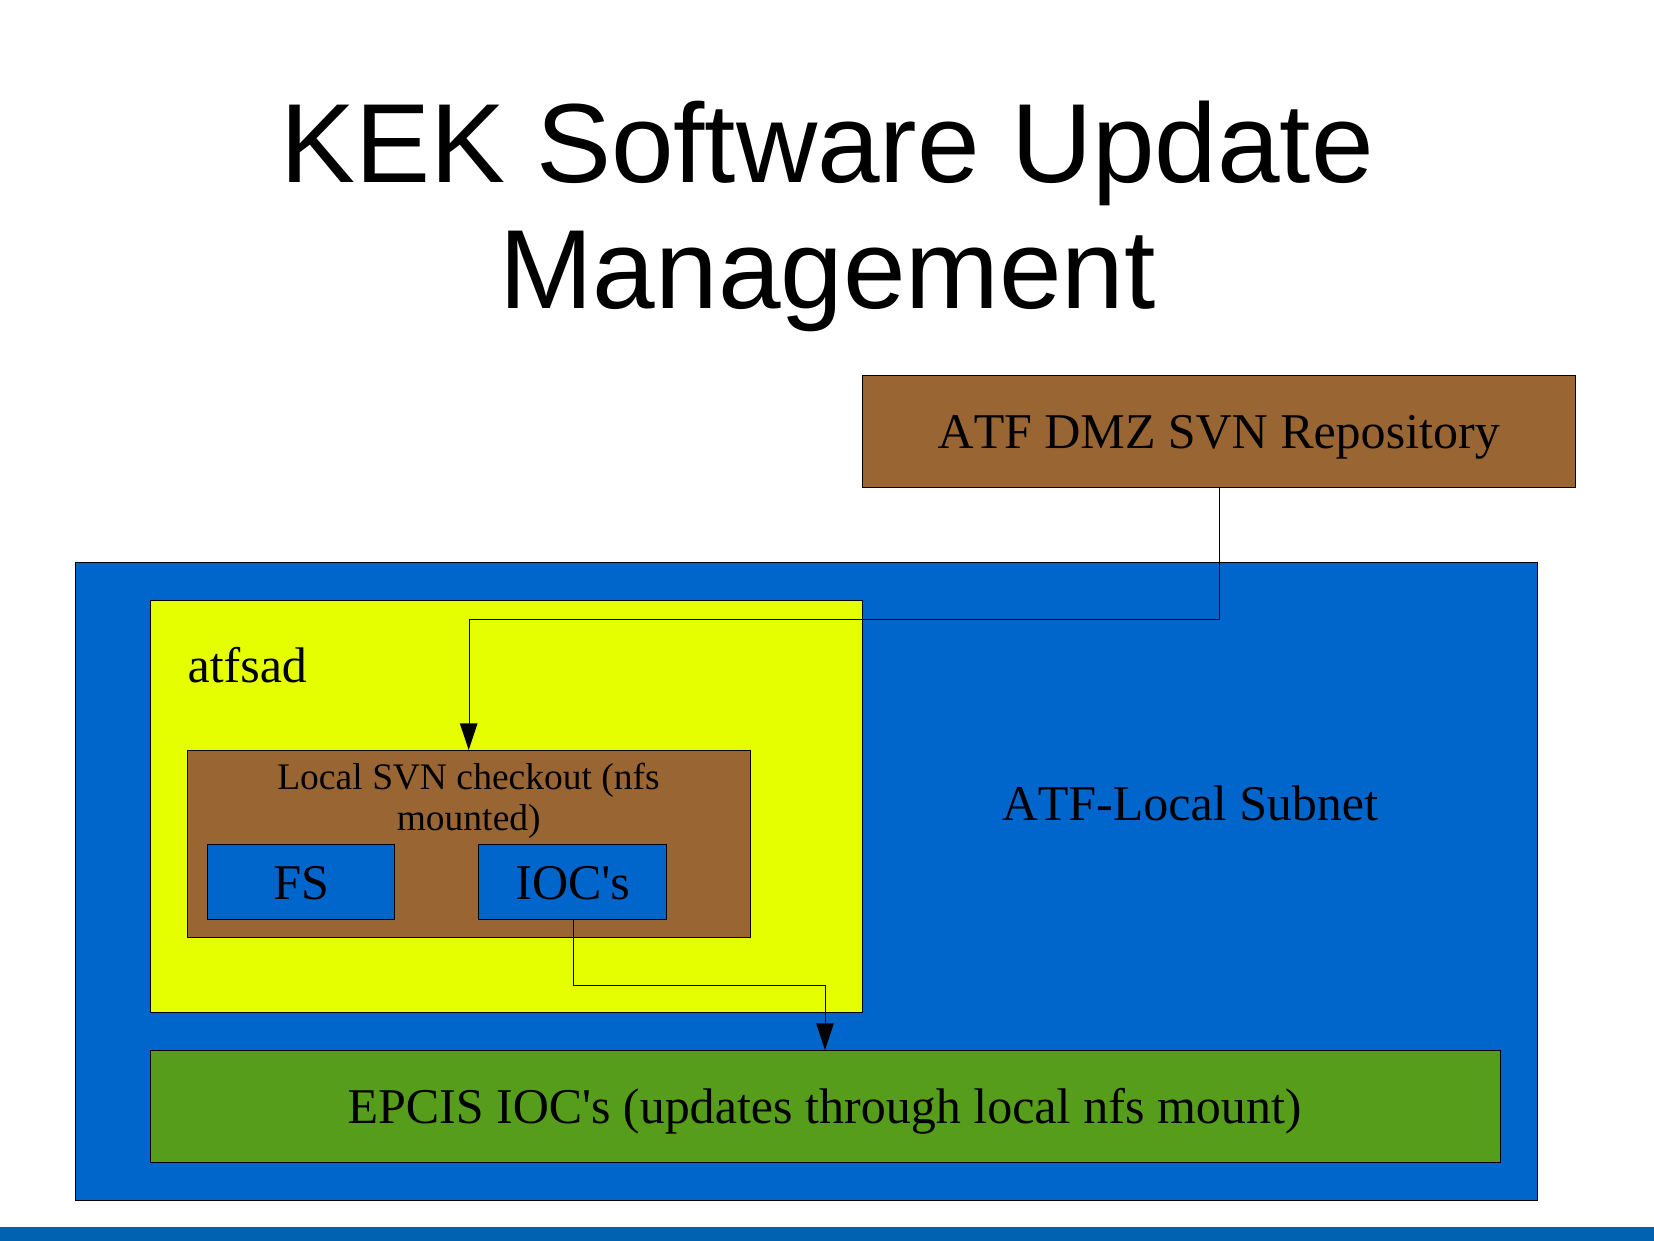

# KEK Software Update Management
ATF DMZ SVN Repository
atfsad
Local SVN checkout (nfs mounted)
ATF-Local Subnet
FS
IOC's
EPCIS IOC's (updates through local nfs mount)